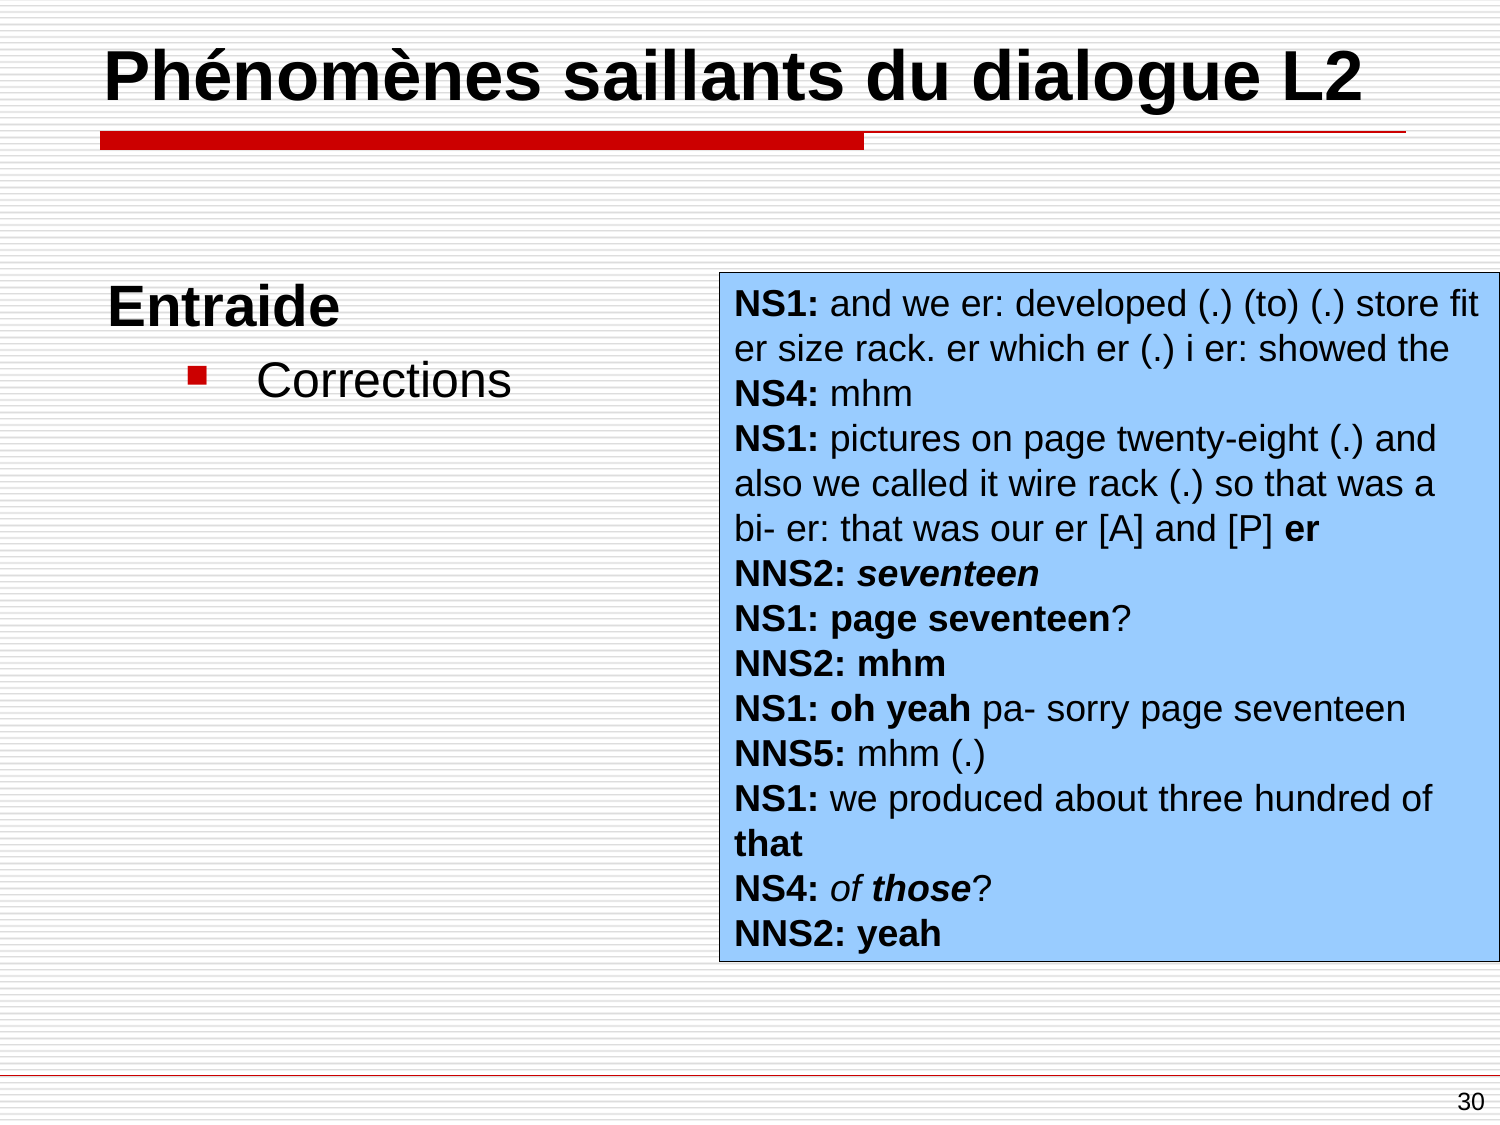

Phénomènes saillants du dialogue L2
# Entraide
Corrections
NS1: and we er: developed (.) (to) (.) store fit er size rack. er which er (.) i er: showed the
NS4: mhm
NS1: pictures on page twenty-eight (.) and also we called it wire rack (.) so that was a bi- er: that was our er [A] and [P] er
NNS2: seventeen
NS1: page seventeen?
NNS2: mhm
NS1: oh yeah pa- sorry page seventeen
NNS5: mhm (.)
NS1: we produced about three hundred of that
NS4: of those?
NNS2: yeah
18/51
30